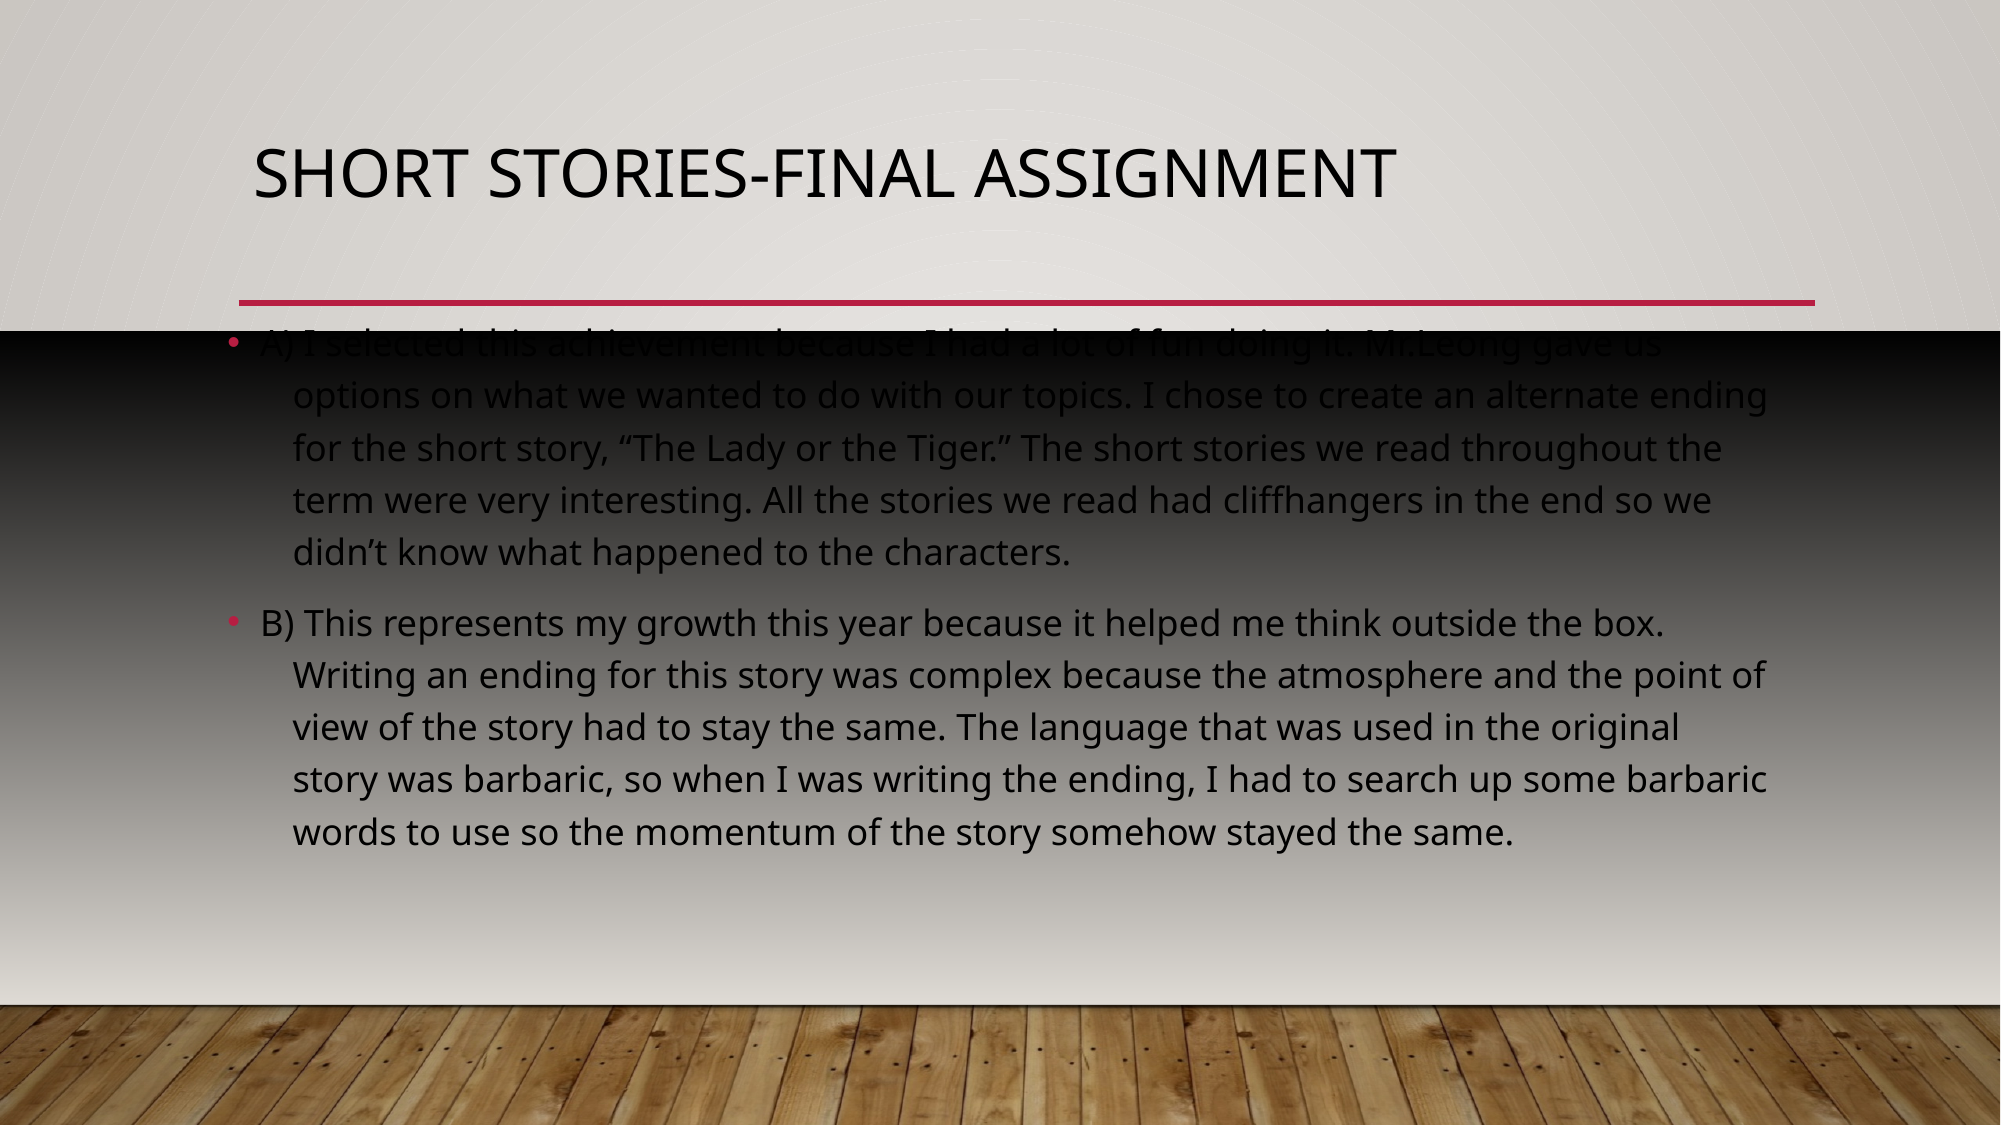

# Short stories-Final assignment
A) I selected this achievement because I had a lot of fun doing it. Mr.Leong gave us options on what we wanted to do with our topics. I chose to create an alternate ending for the short story, “The Lady or the Tiger.” The short stories we read throughout the term were very interesting. All the stories we read had cliffhangers in the end so we didn’t know what happened to the characters.
B) This represents my growth this year because it helped me think outside the box. Writing an ending for this story was complex because the atmosphere and the point of view of the story had to stay the same. The language that was used in the original story was barbaric, so when I was writing the ending, I had to search up some barbaric words to use so the momentum of the story somehow stayed the same.